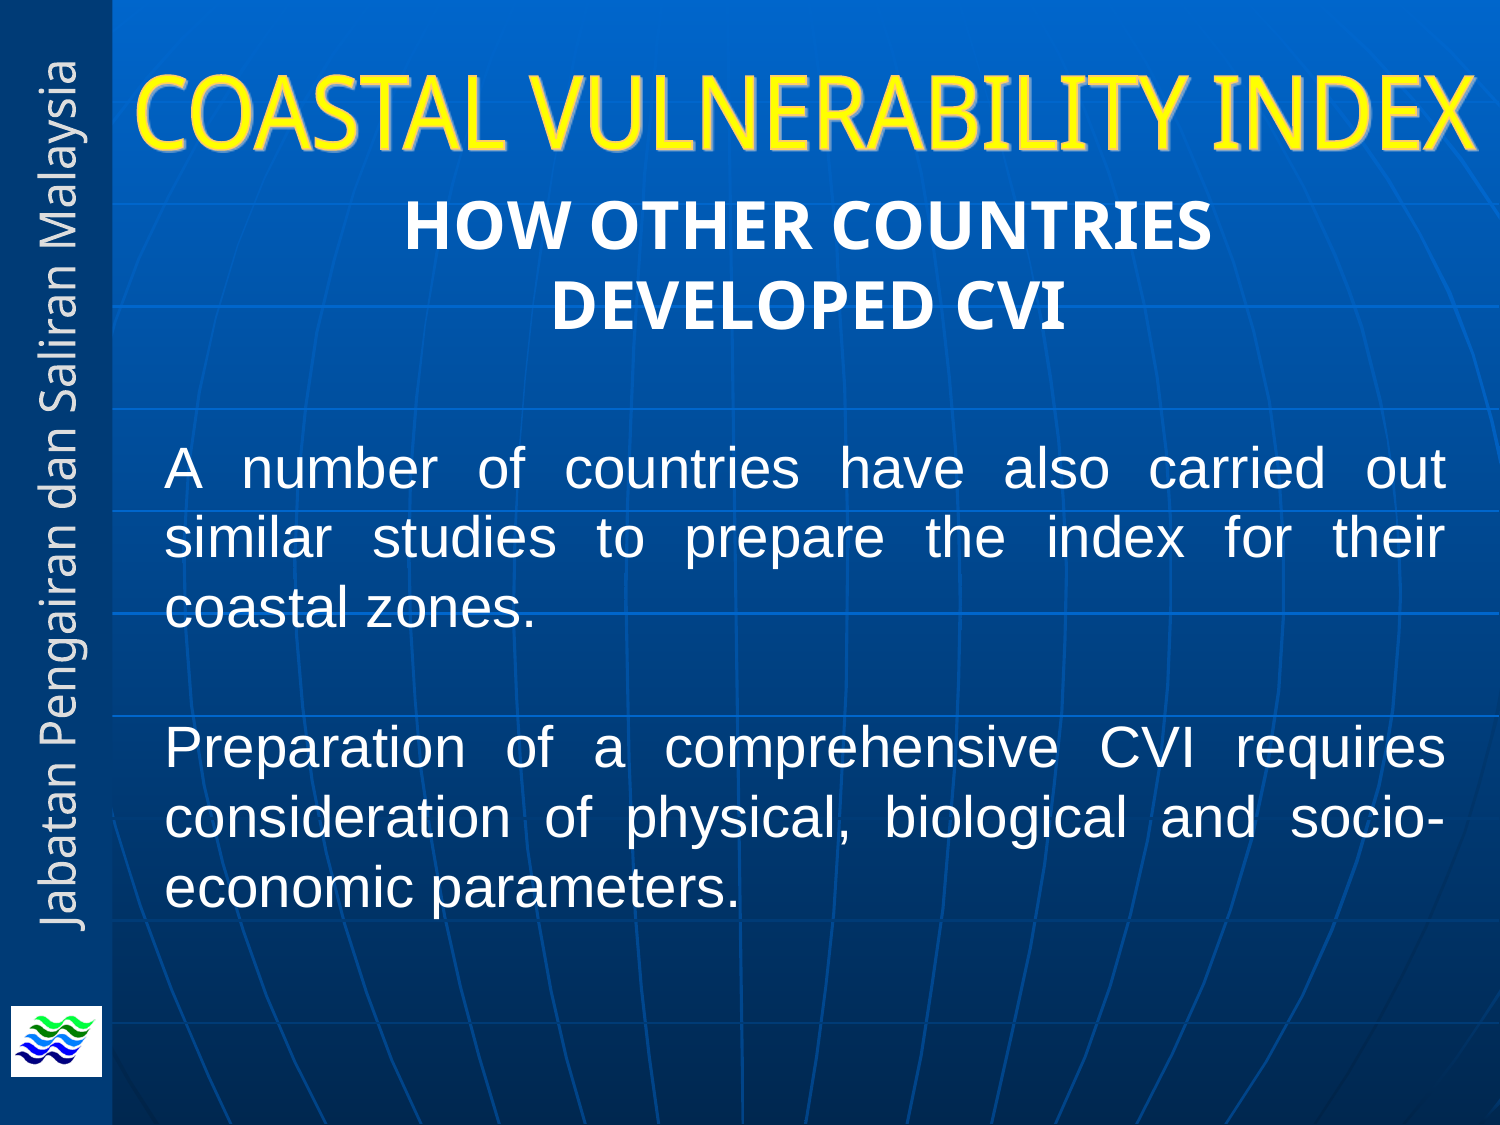

COASTAL VULNERABILITY INDEX
HOW OTHER COUNTRIES DEVELOPED CVI
A number of countries have also carried out similar studies to prepare the index for their coastal zones.
Preparation of a comprehensive CVI requires consideration of physical, biological and socio-economic parameters.
Jabatan Pengairan dan Saliran Malaysia